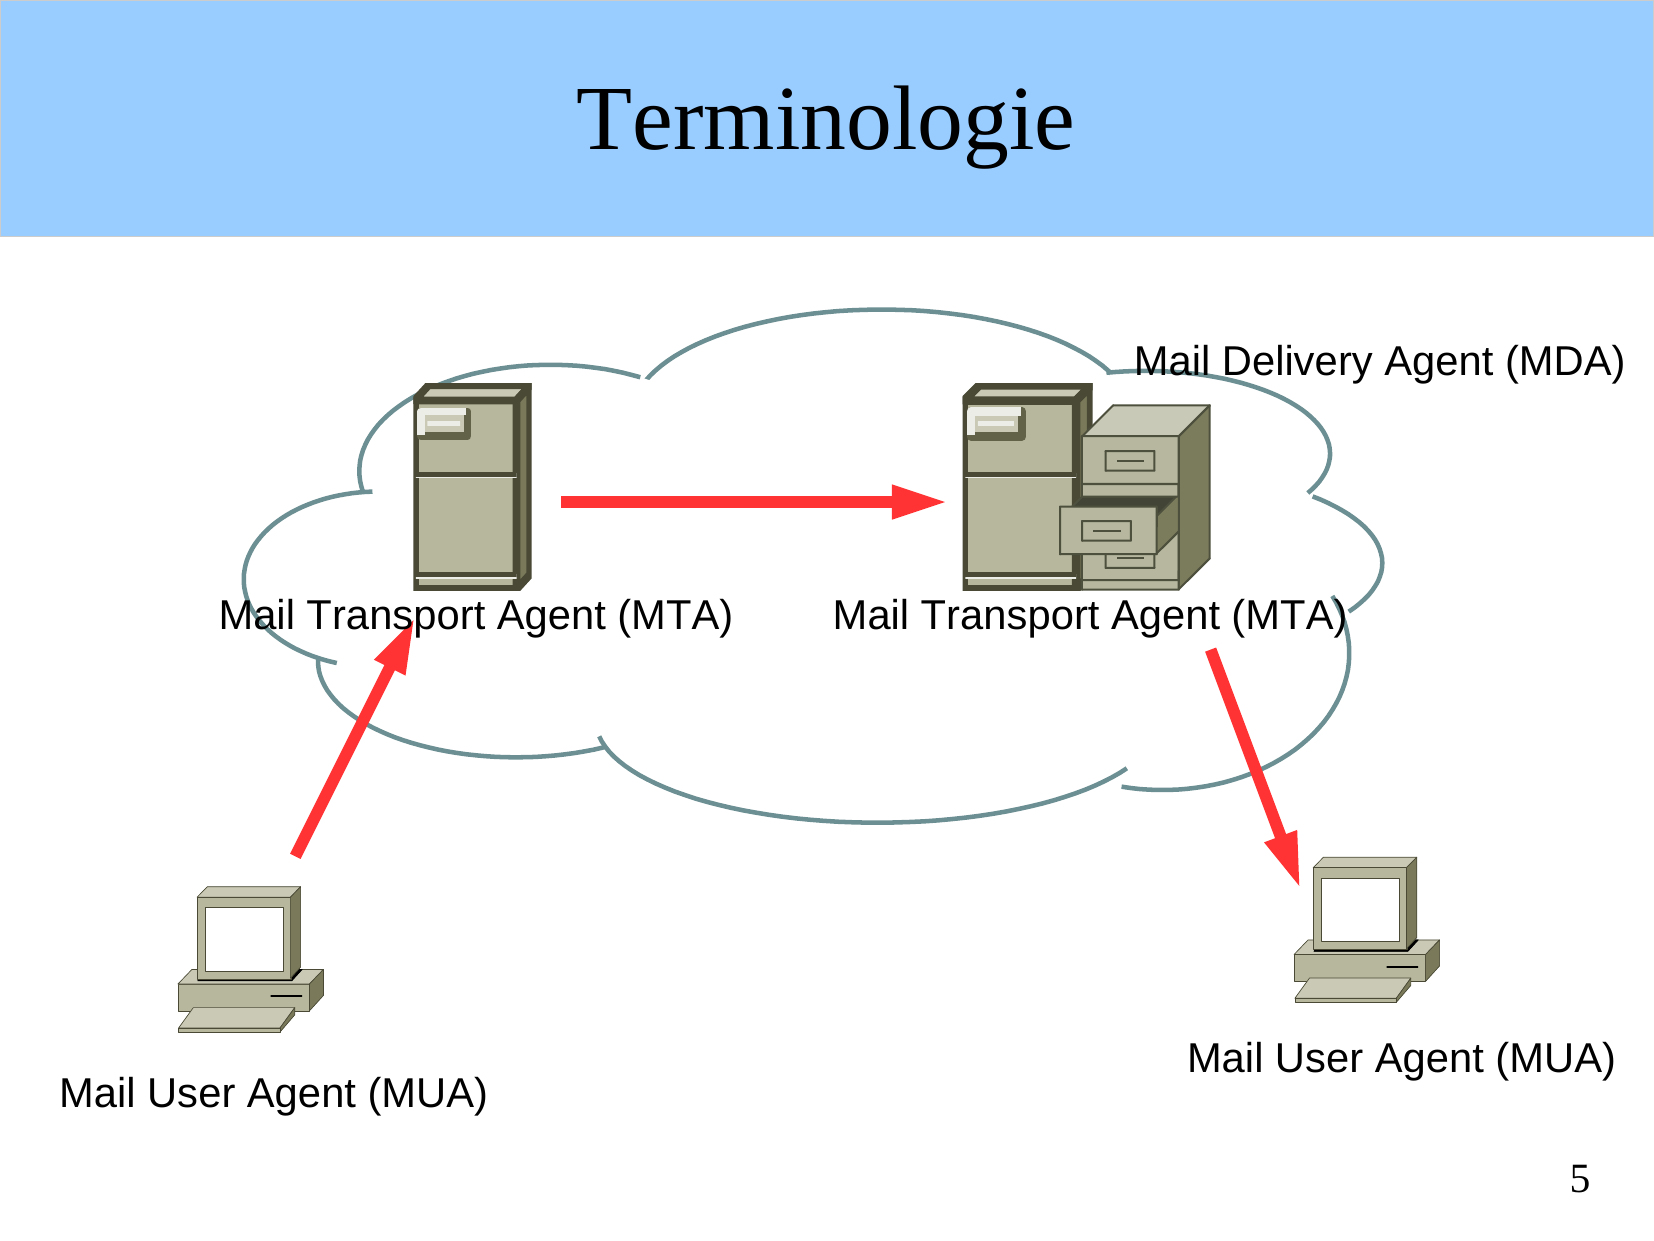

# Terminologie
Mail Delivery Agent (MDA)
Mail Transport Agent (MTA)
Mail Transport Agent (MTA)
Mail User Agent (MUA)
Mail User Agent (MUA)